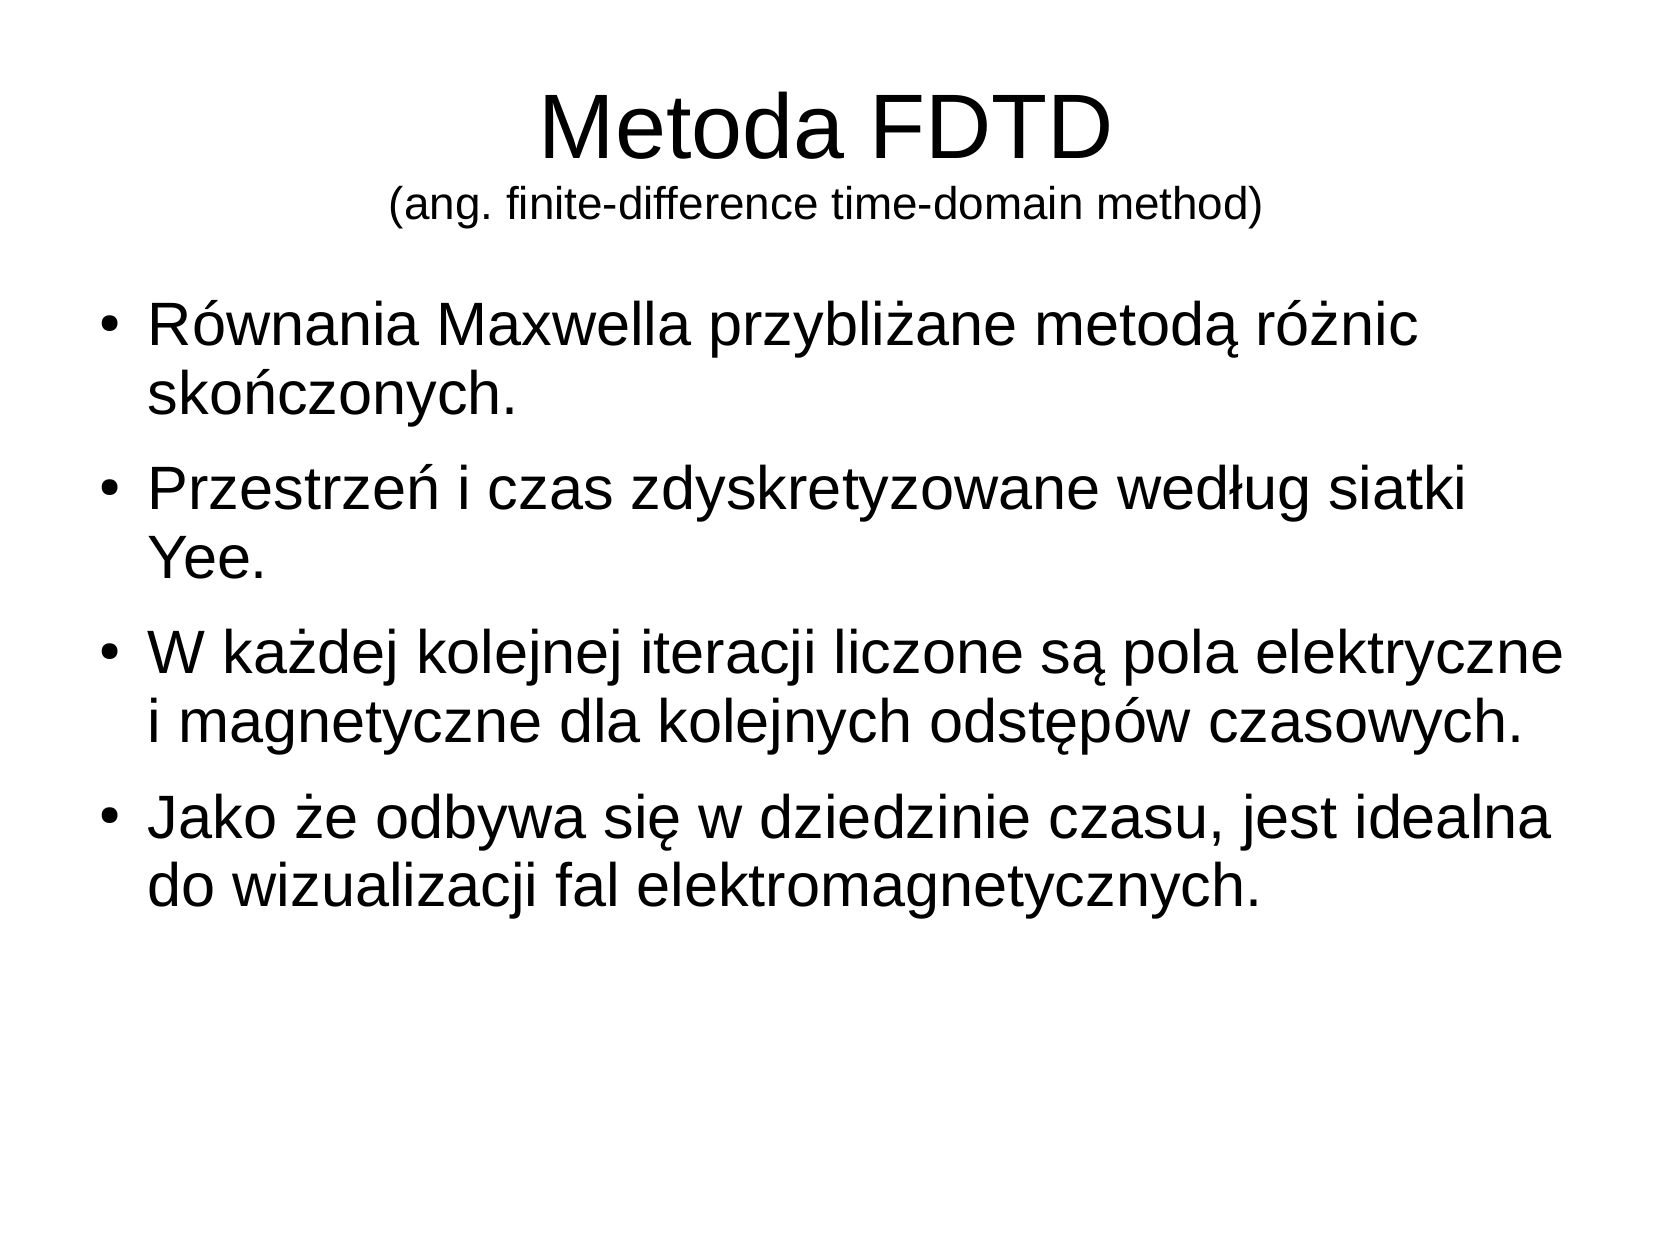

# Metoda FDTD (ang. finite-difference time-domain method)
Równania Maxwella przybliżane metodą różnic skończonych.
Przestrzeń i czas zdyskretyzowane według siatki Yee.
W każdej kolejnej iteracji liczone są pola elektryczne i magnetyczne dla kolejnych odstępów czasowych.
Jako że odbywa się w dziedzinie czasu, jest idealna do wizualizacji fal elektromagnetycznych.